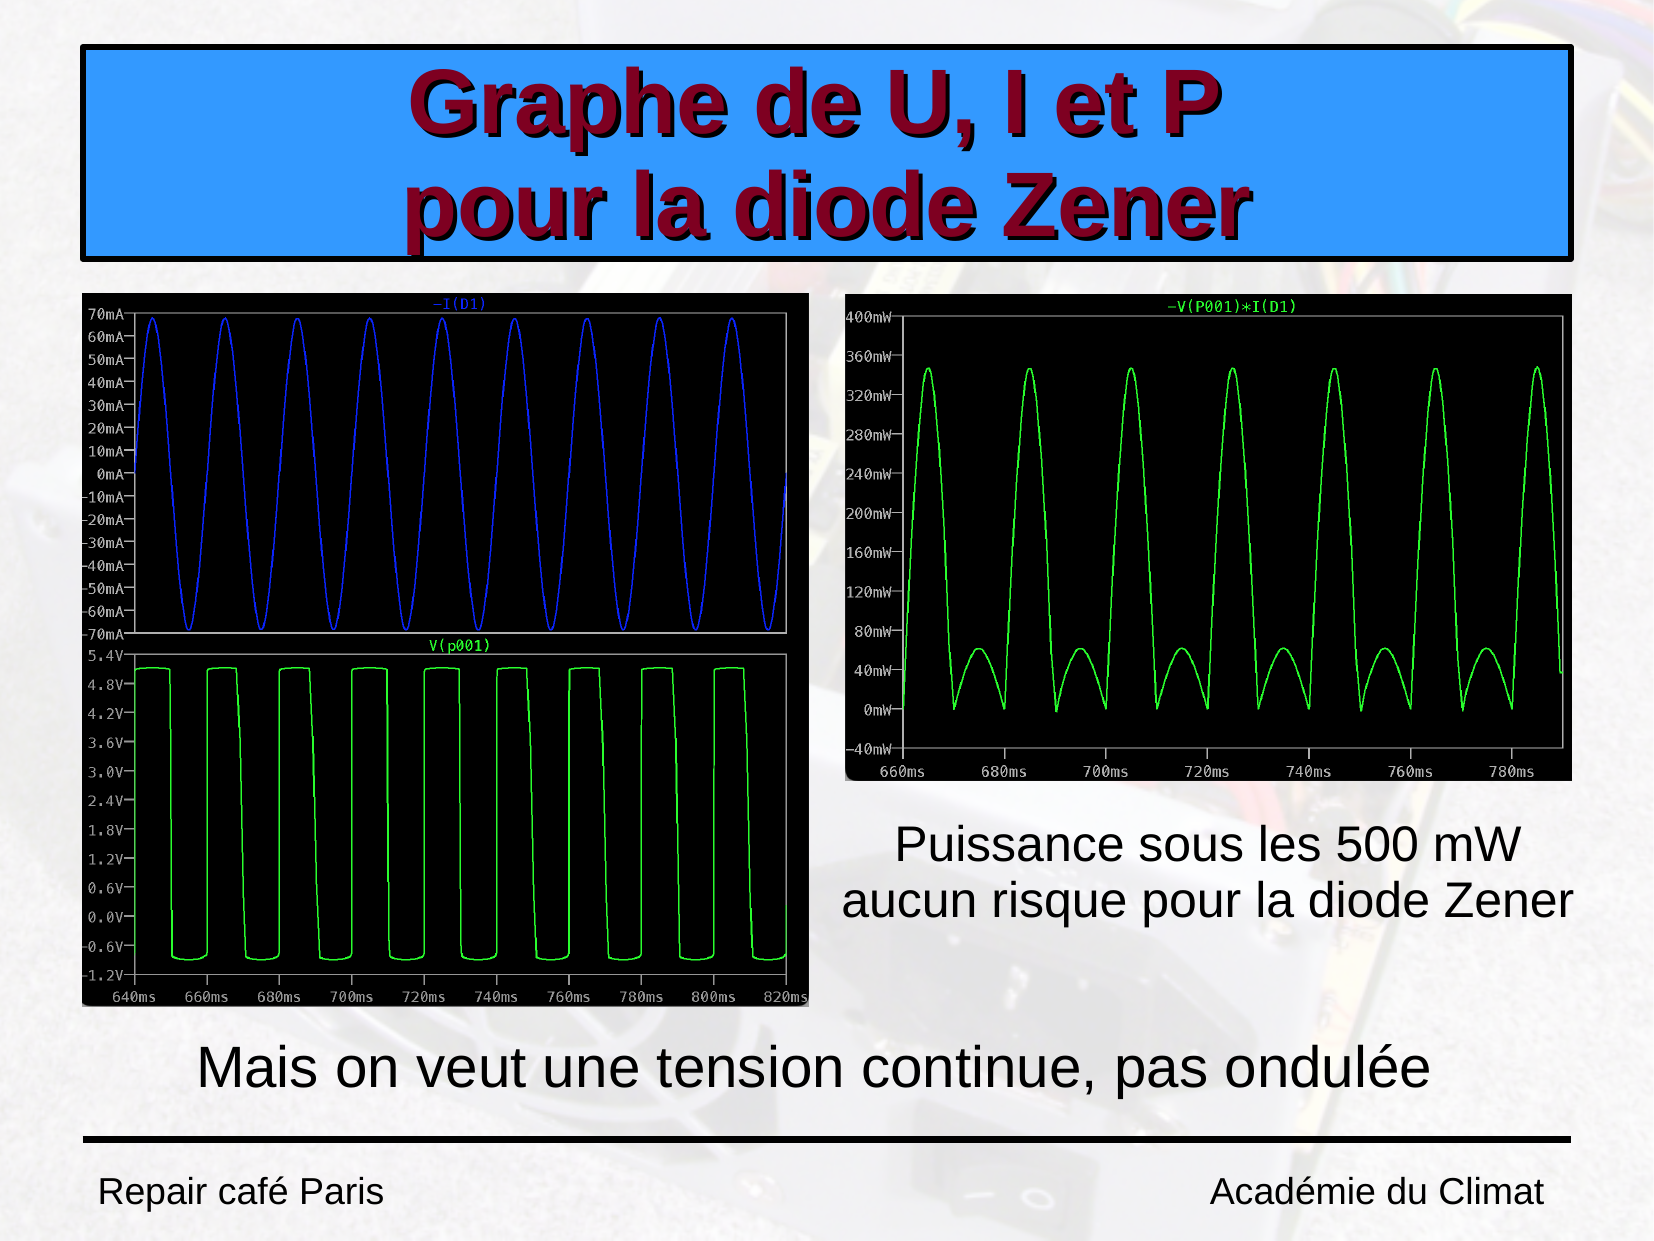

# Graphe de U, I et P pour la diode Zener
Puissance sous les 500 mW
aucun risque pour la diode Zener
Mais on veut une tension continue, pas ondulée
Repair café Paris	Académie du Climat